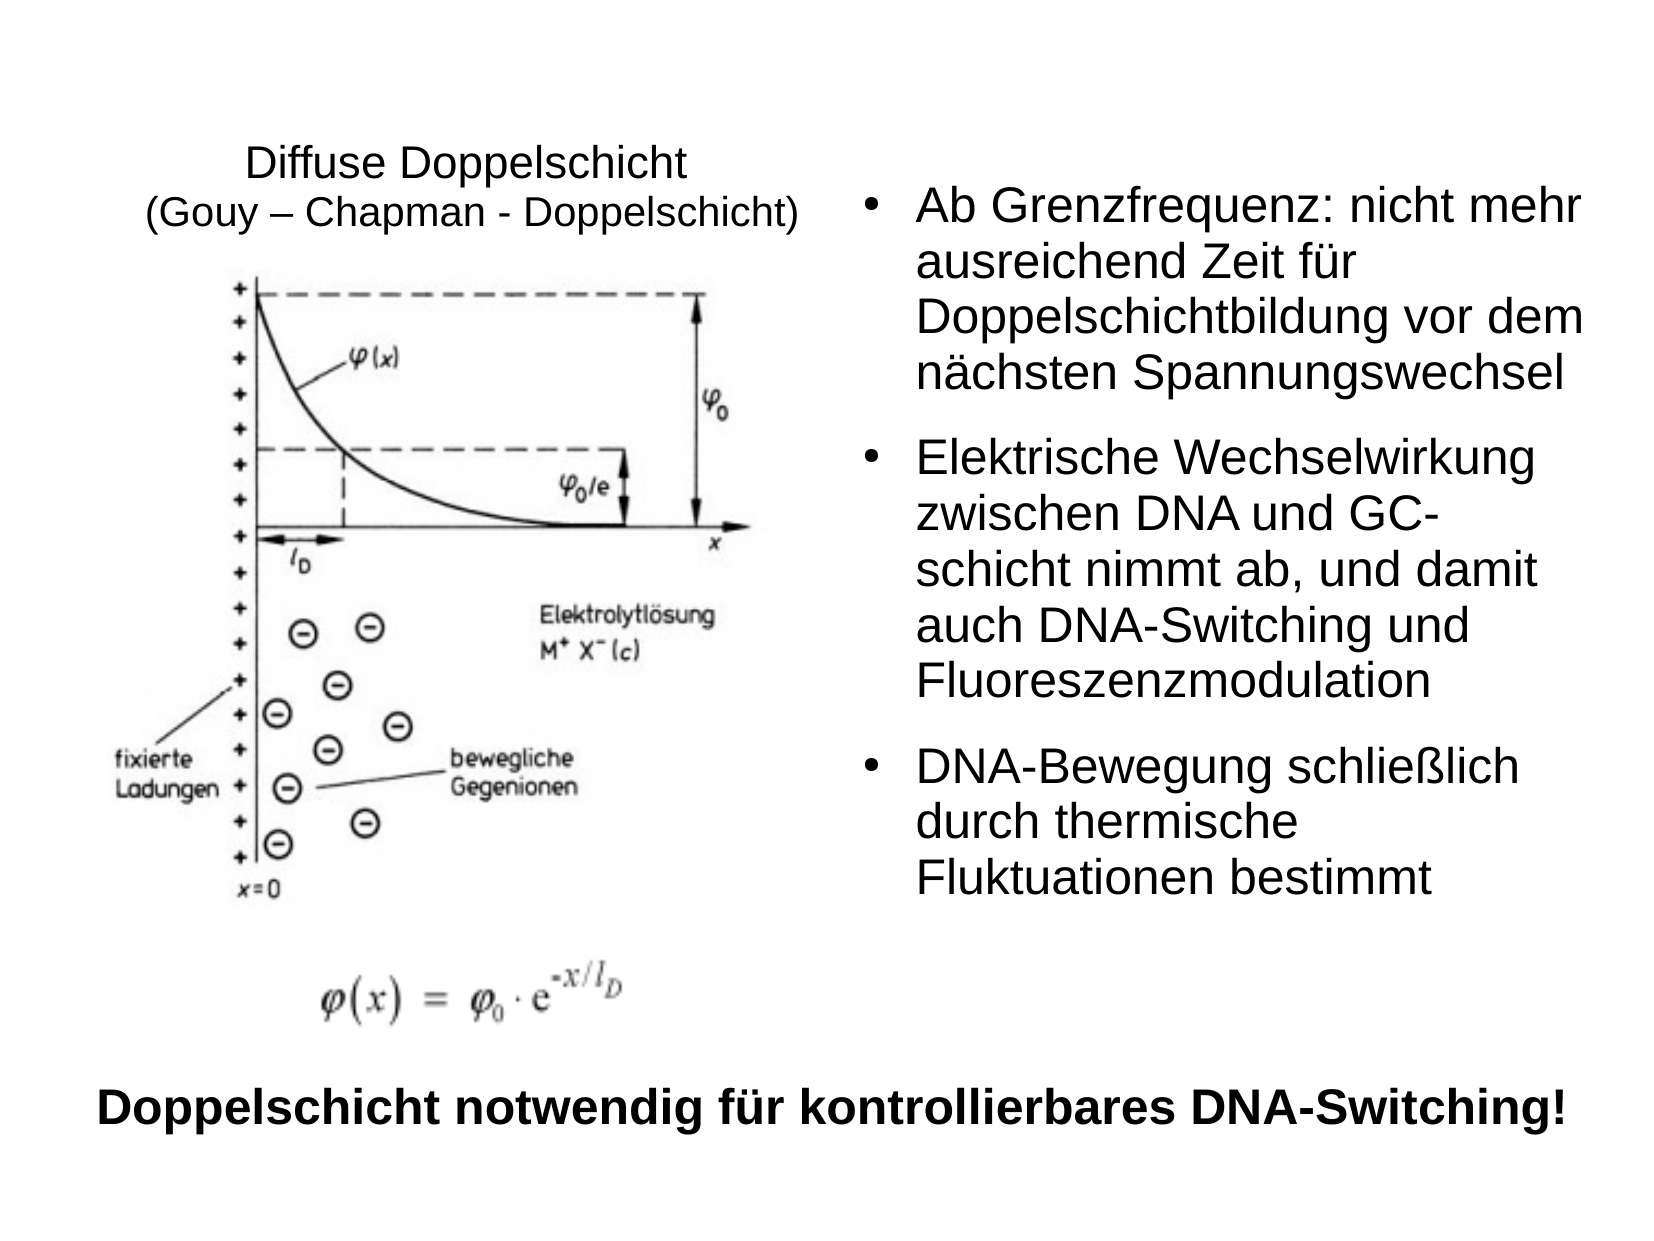

# Diffuse Doppelschicht (Gouy – Chapman - Doppelschicht)
Ab Grenzfrequenz: nicht mehr ausreichend Zeit für Doppelschichtbildung vor dem nächsten Spannungswechsel
Elektrische Wechselwirkung zwischen DNA und GC-schicht nimmt ab, und damit auch DNA-Switching und Fluoreszenzmodulation
DNA-Bewegung schließlich durch thermische Fluktuationen bestimmt
Doppelschicht notwendig für kontrollierbares DNA-Switching!